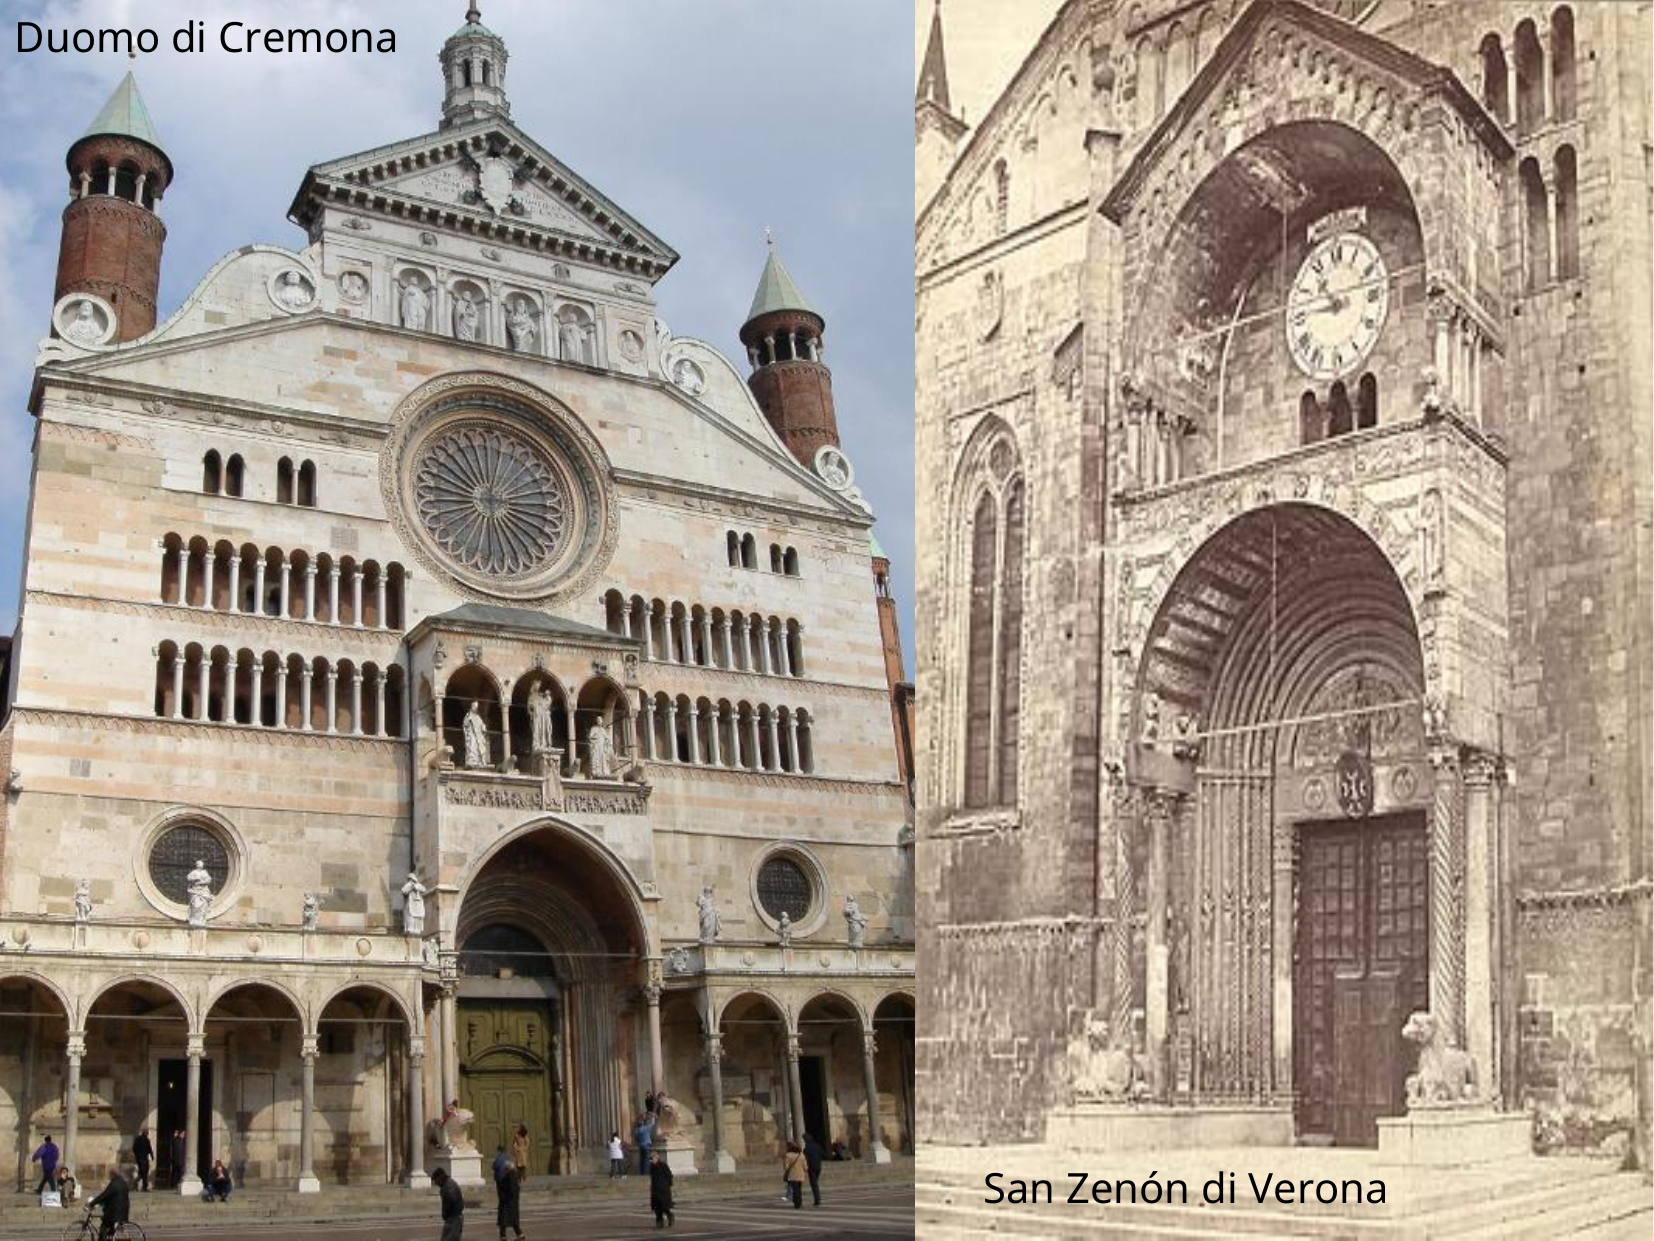

Duomo di Cremona
San Zenón di Verona